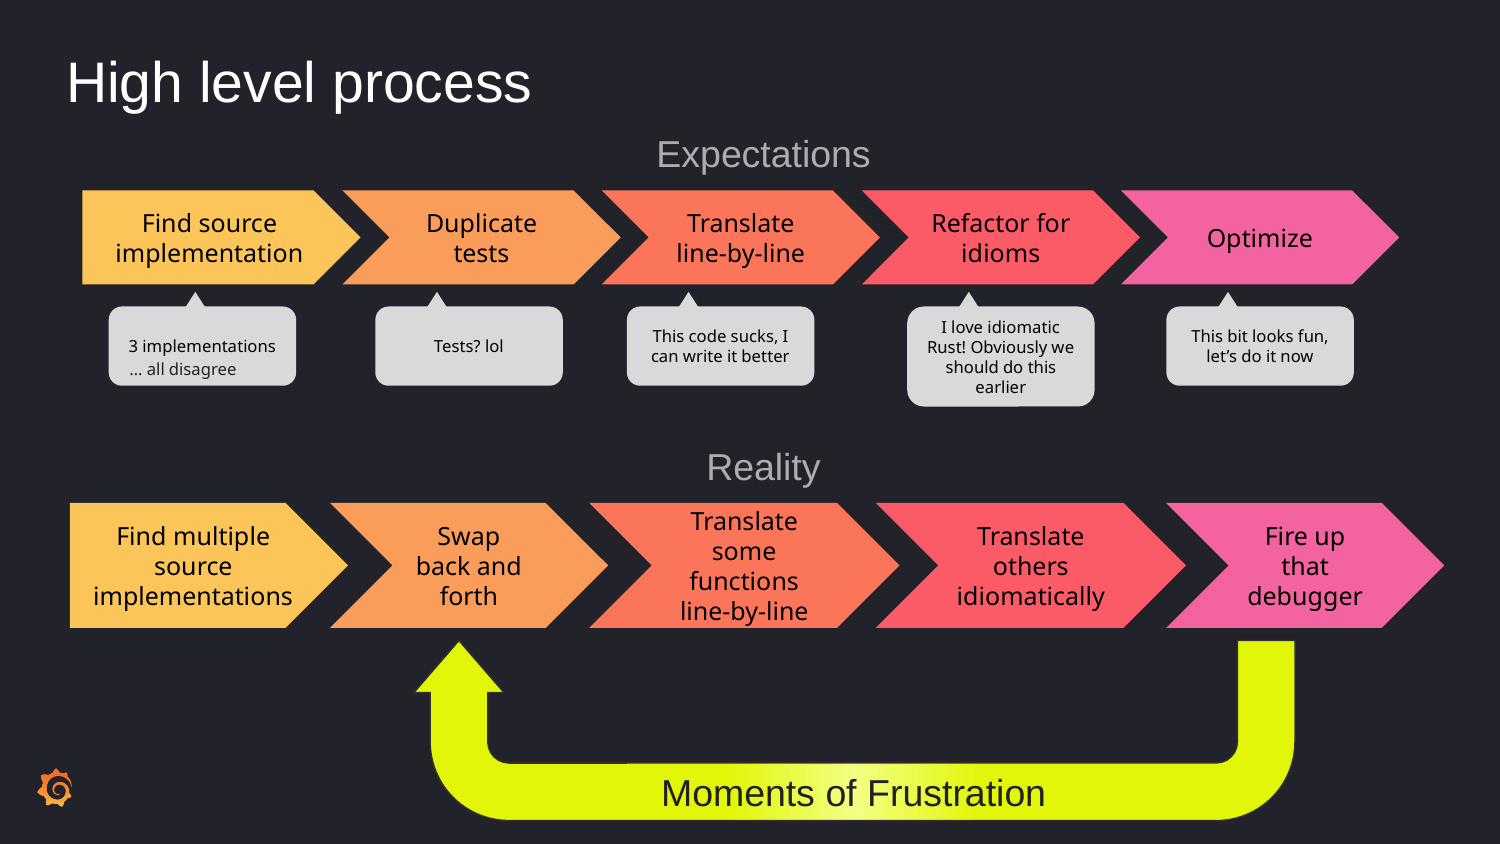

# High level process
Expectations
Find source implementation
Duplicate tests
Translate line-by-line
Refactor for idioms
Optimize
3 implementations
Tests? lol
This code sucks, I can write it better
I love idiomatic Rust! Obviously we should do this earlier
This bit looks fun, let’s do it now
… all disagree
Reality
Find multiple source implementations
Swap back and forth
Translate some functions line-by-line
Translate others idiomatically
Fire up that debugger
Moments of Frustration